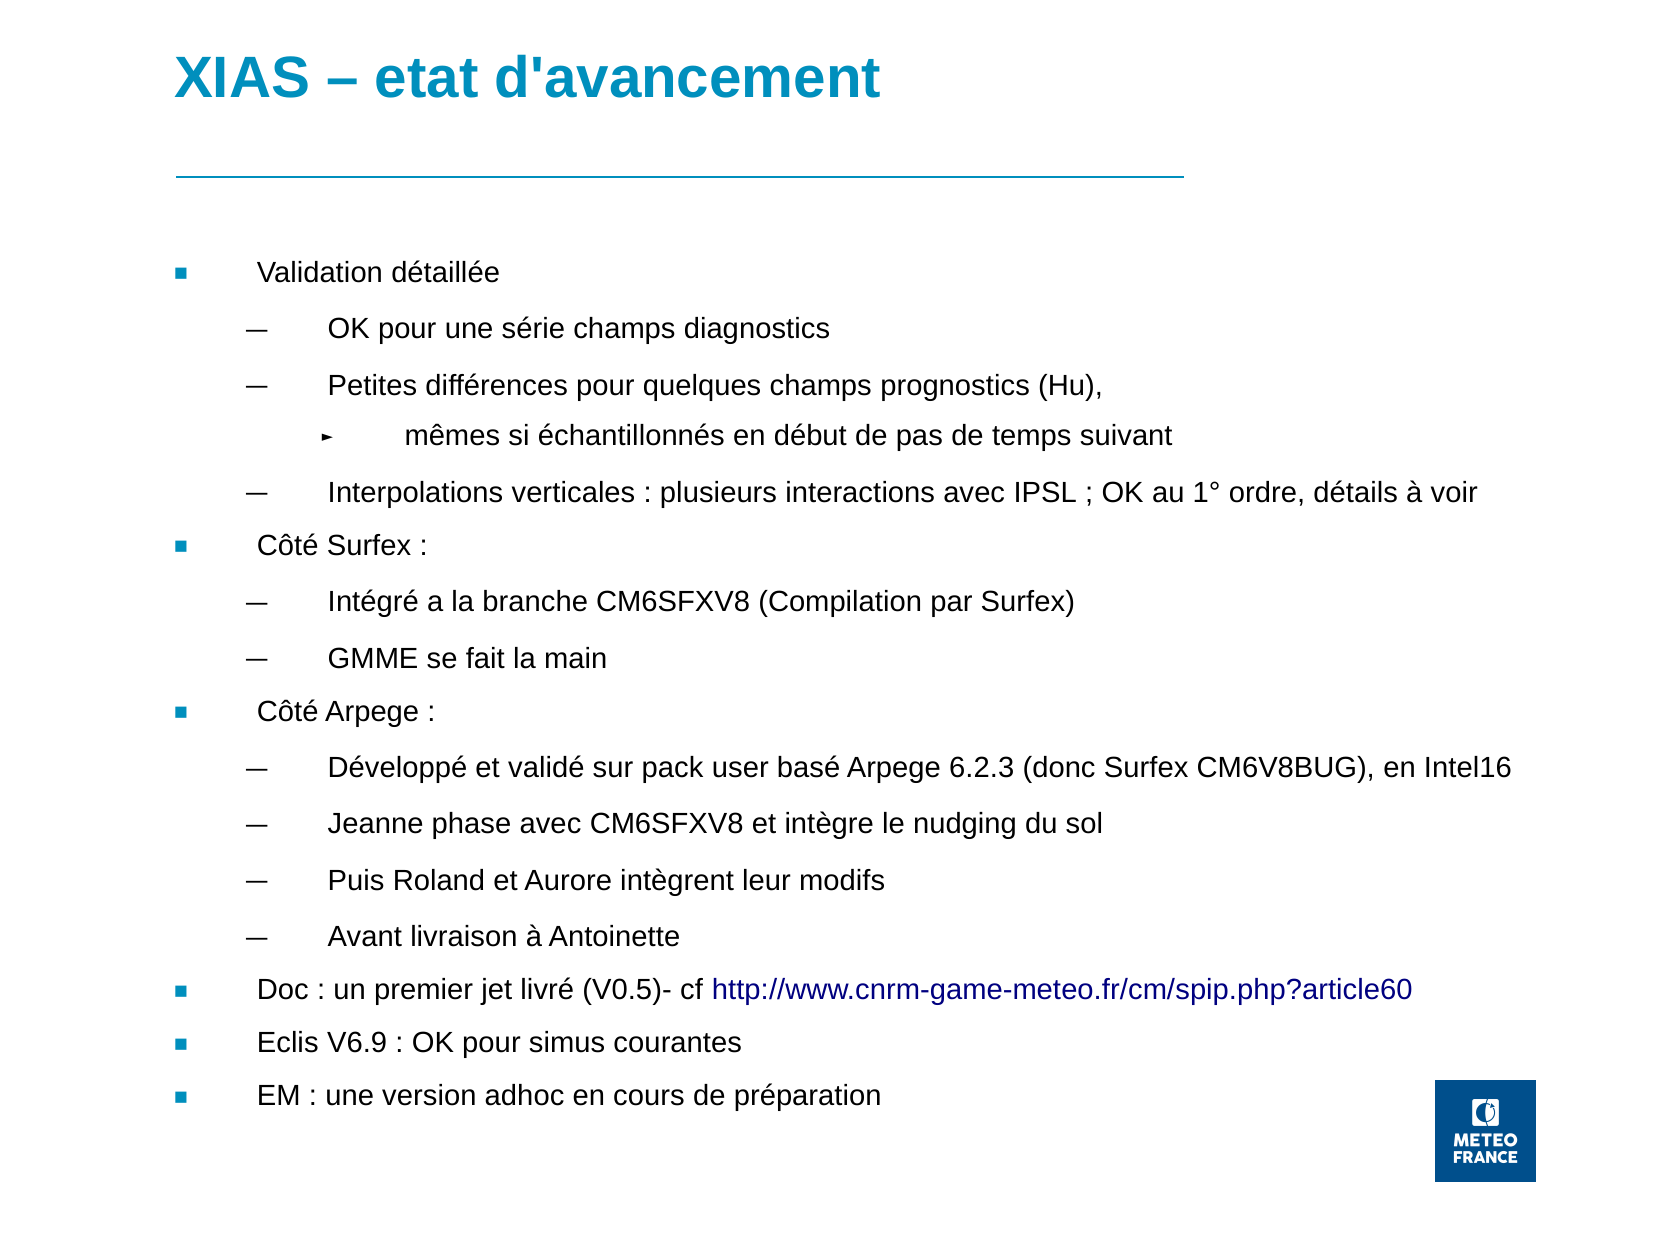

# XIAS – etat d'avancement
Validation détaillée
OK pour une série champs diagnostics
Petites différences pour quelques champs prognostics (Hu),
mêmes si échantillonnés en début de pas de temps suivant
Interpolations verticales : plusieurs interactions avec IPSL ; OK au 1° ordre, détails à voir
Côté Surfex :
Intégré a la branche CM6SFXV8 (Compilation par Surfex)
GMME se fait la main
Côté Arpege :
Développé et validé sur pack user basé Arpege 6.2.3 (donc Surfex CM6V8BUG), en Intel16
Jeanne phase avec CM6SFXV8 et intègre le nudging du sol
Puis Roland et Aurore intègrent leur modifs
Avant livraison à Antoinette
Doc : un premier jet livré (V0.5)- cf http://www.cnrm-game-meteo.fr/cm/spip.php?article60
Eclis V6.9 : OK pour simus courantes
EM : une version adhoc en cours de préparation